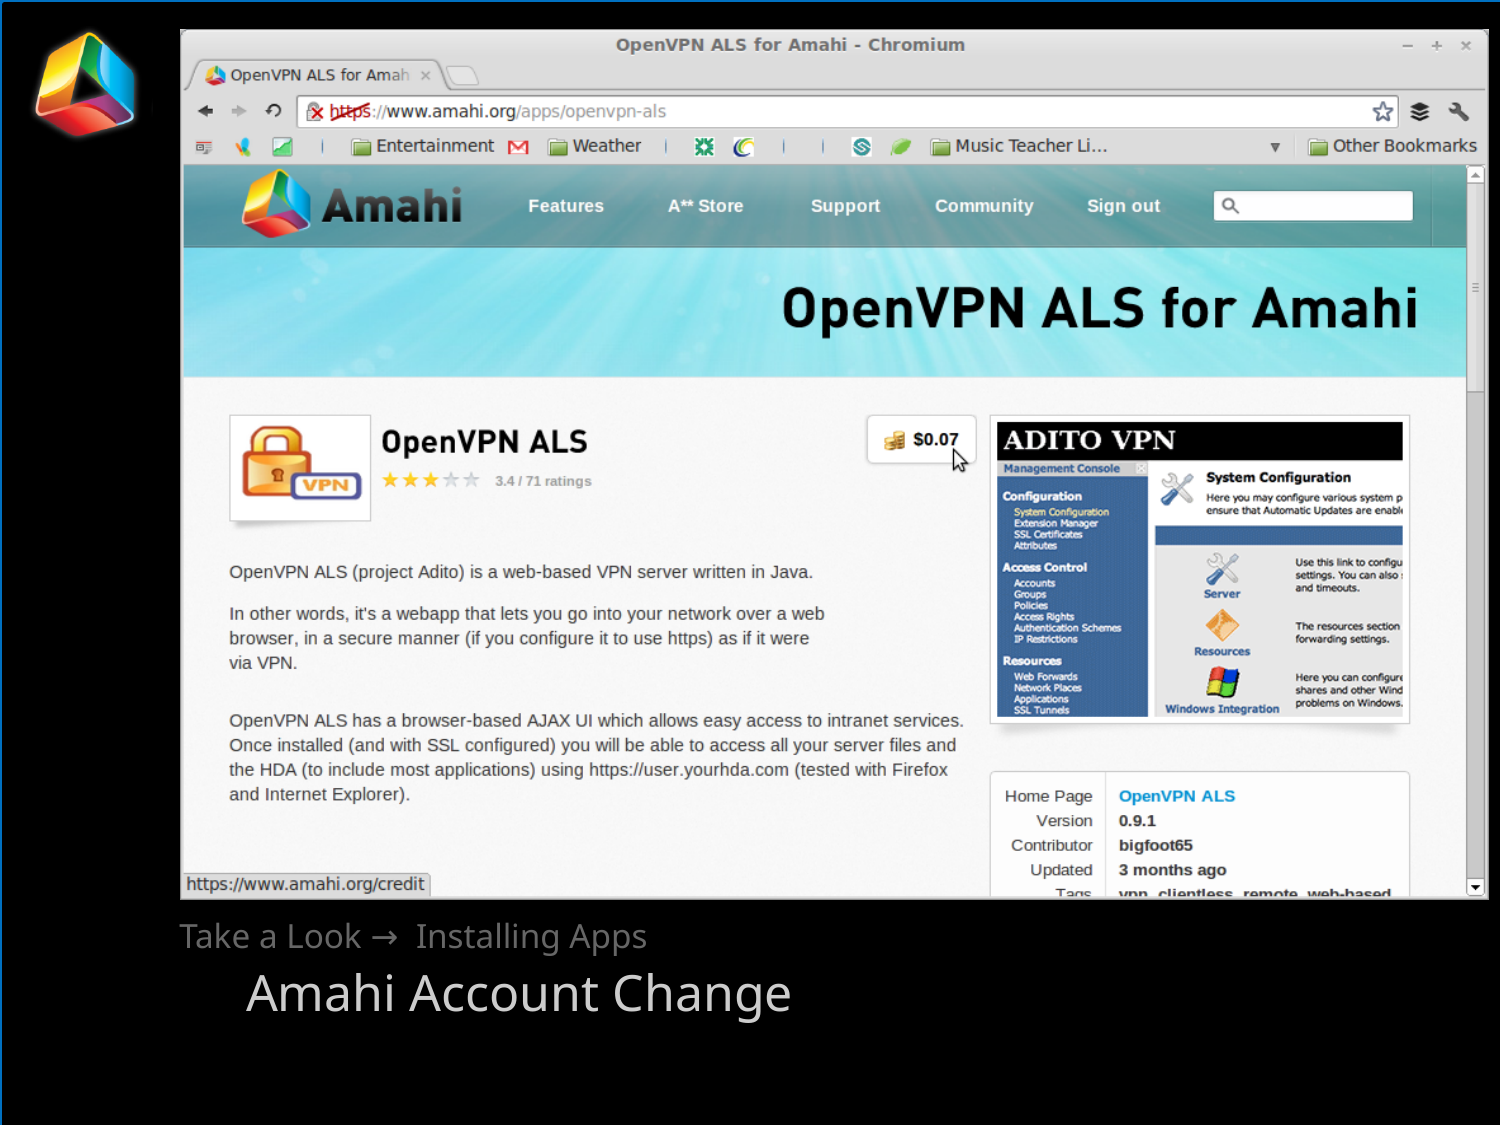

# Installation
 Take a Look → Installing Apps
	Amahi Account Change